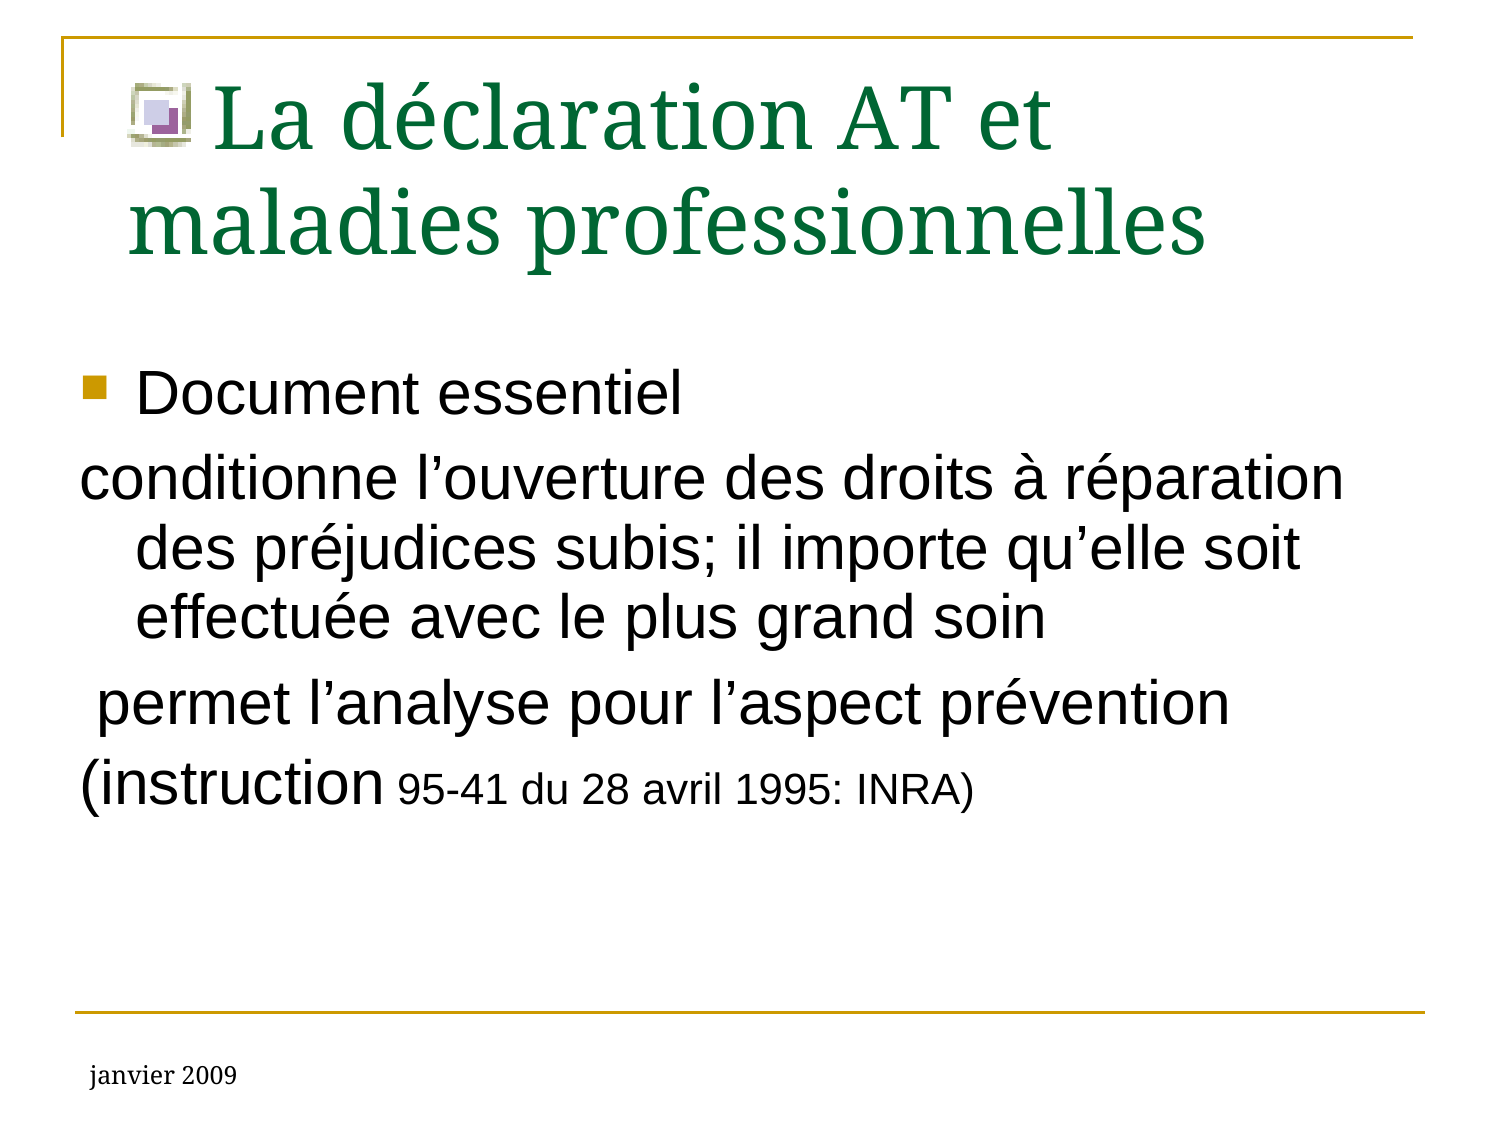

La déclaration AT et maladies professionnelles
# Document essentiel
conditionne l’ouverture des droits à réparation des préjudices subis; il importe qu’elle soit effectuée avec le plus grand soin
 permet l’analyse pour l’aspect prévention
(instruction 95-41 du 28 avril 1995: INRA)
janvier 2009